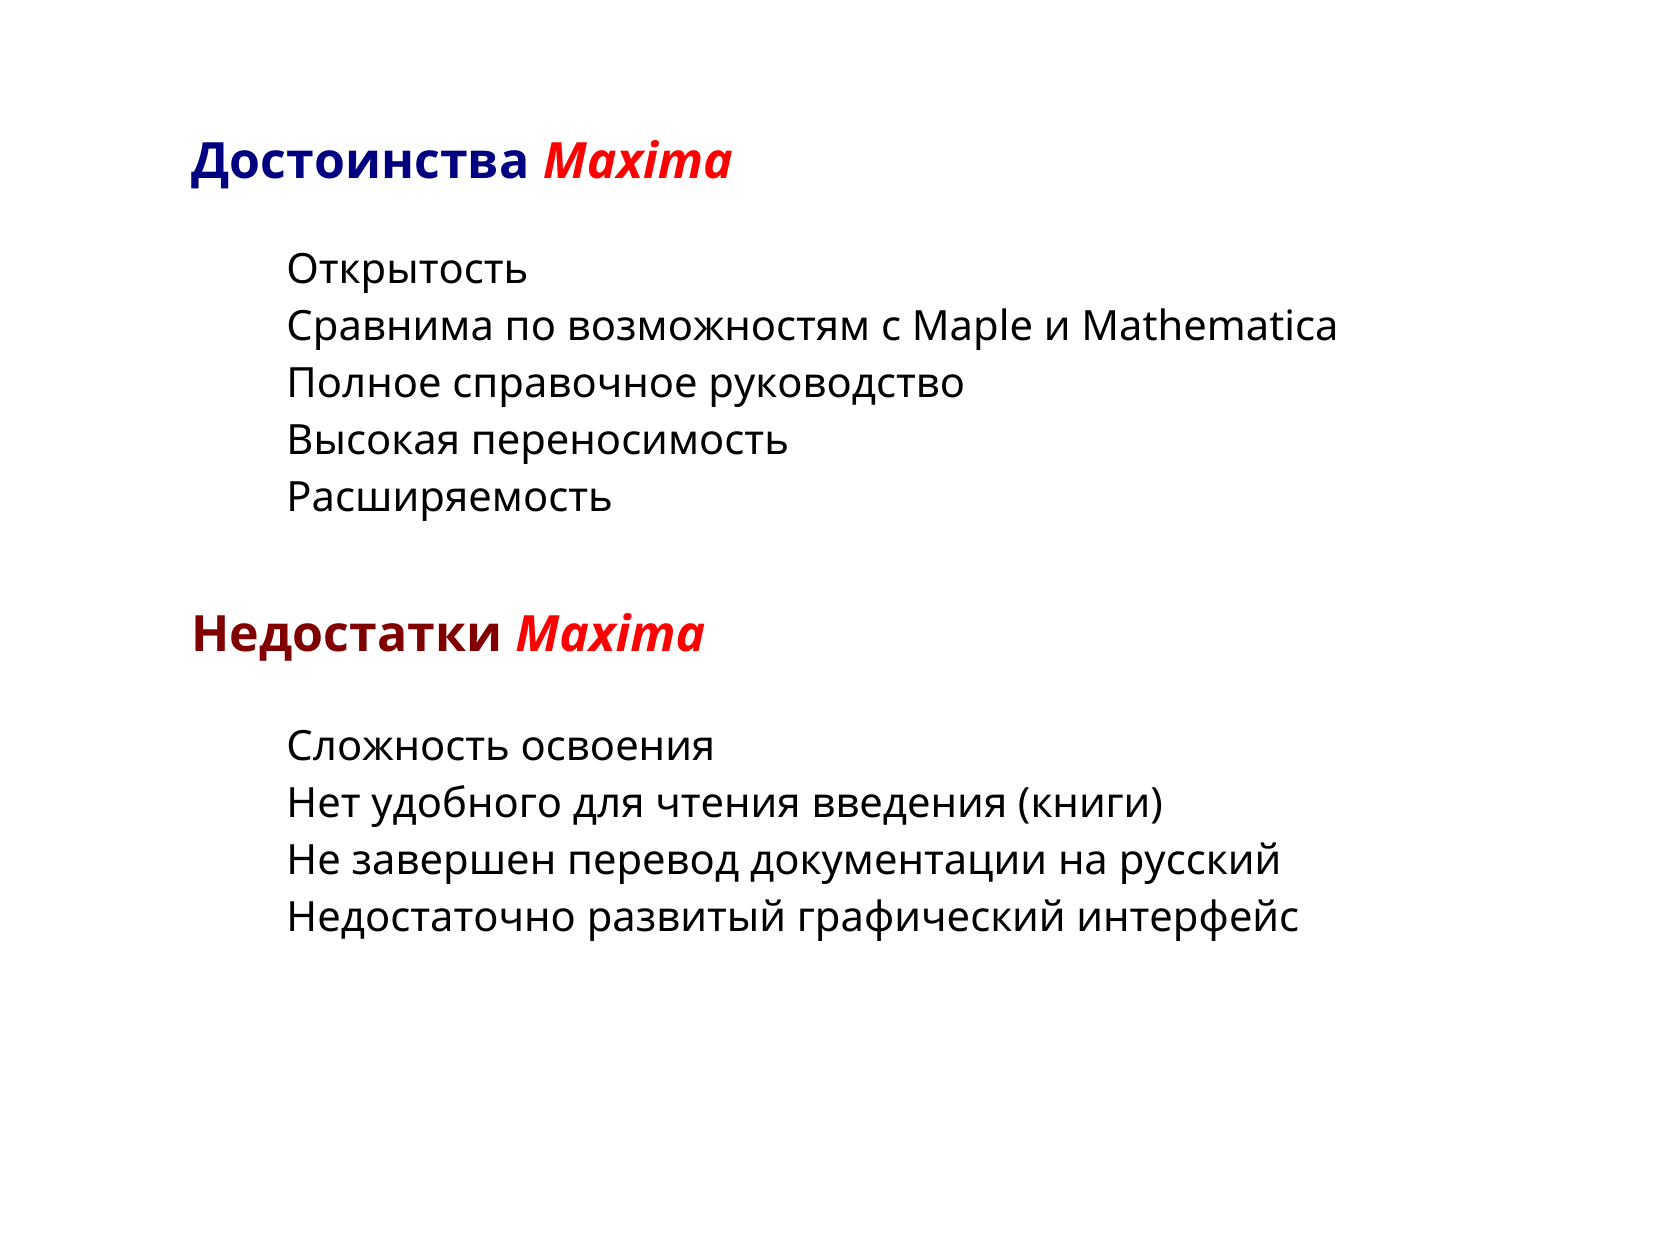

Достоинства Maxima
Открытость
Сравнима по возможностям с Maple и Mathematica
Полное справочное руководство
Высокая переносимость
Расширяемость
Недостатки Maxima
Сложность освоения
Нет удобного для чтения введения (книги)
Не завершен перевод документации на русский
Недостаточно развитый графический интерфейс